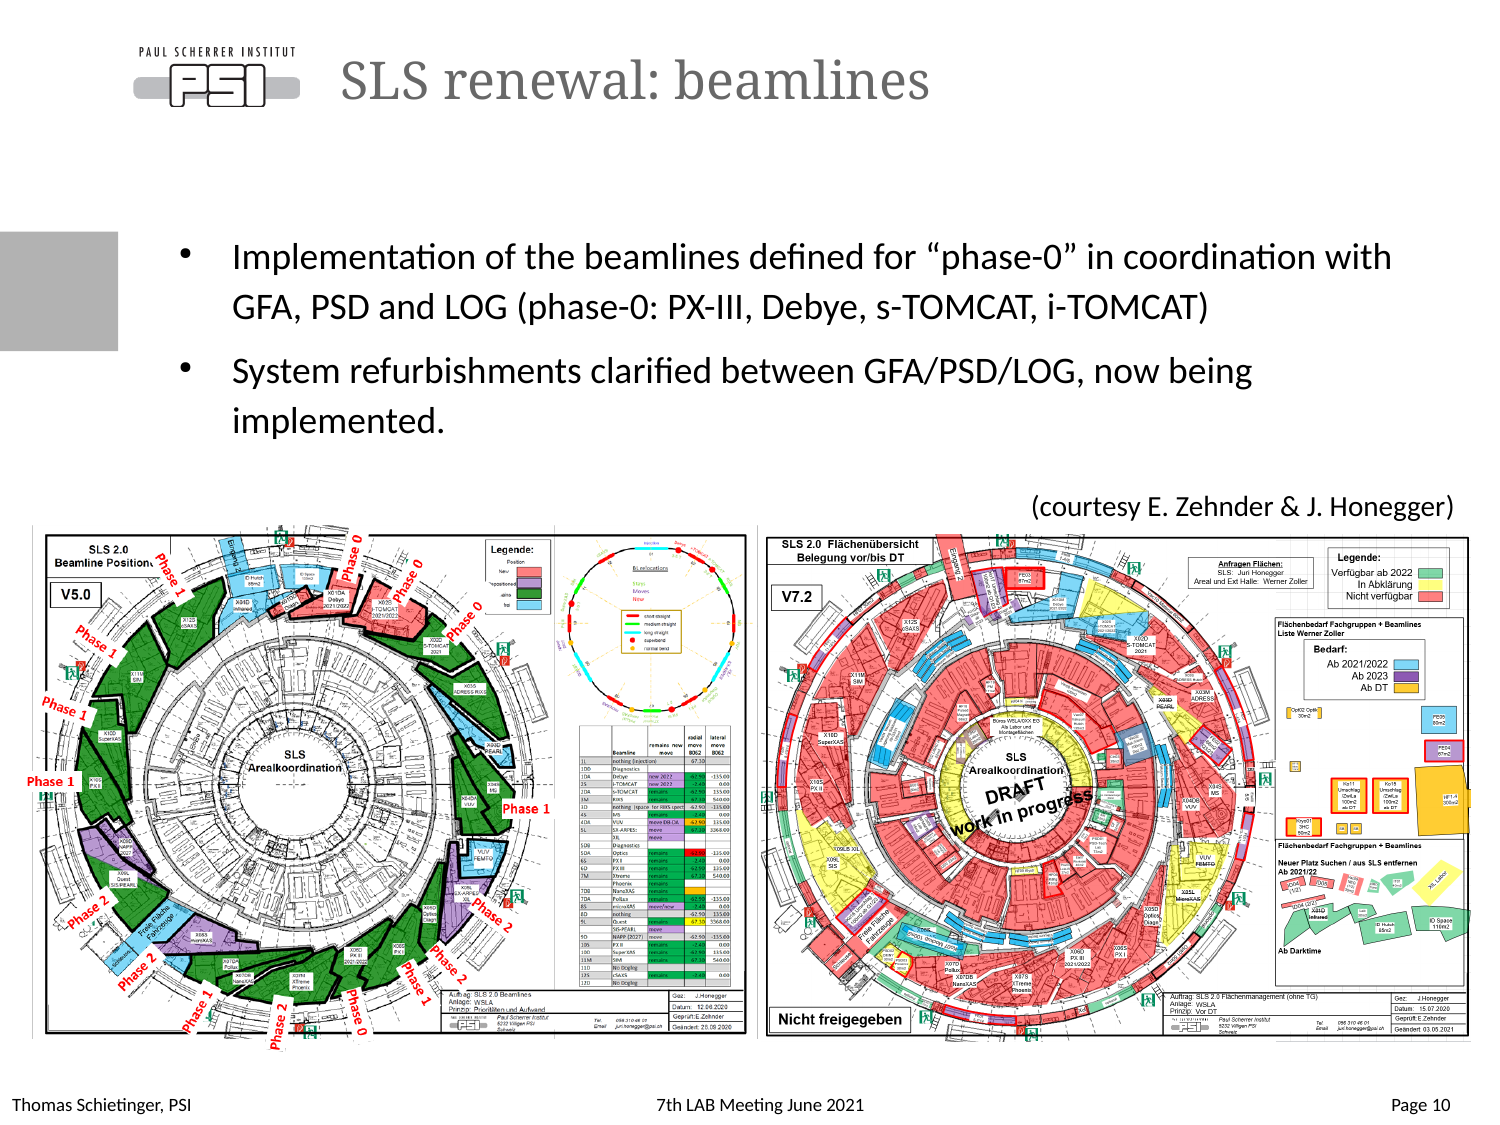

# SLS renewal: beamlines
Implementation of the beamlines defined for “phase-0” in coordination with GFA, PSD and LOG (phase-0: PX-III, Debye, s-TOMCAT, i-TOMCAT)
System refurbishments clarified between GFA/PSD/LOG, now being implemented.
(courtesy E. Zehnder & J. Honegger)
Page